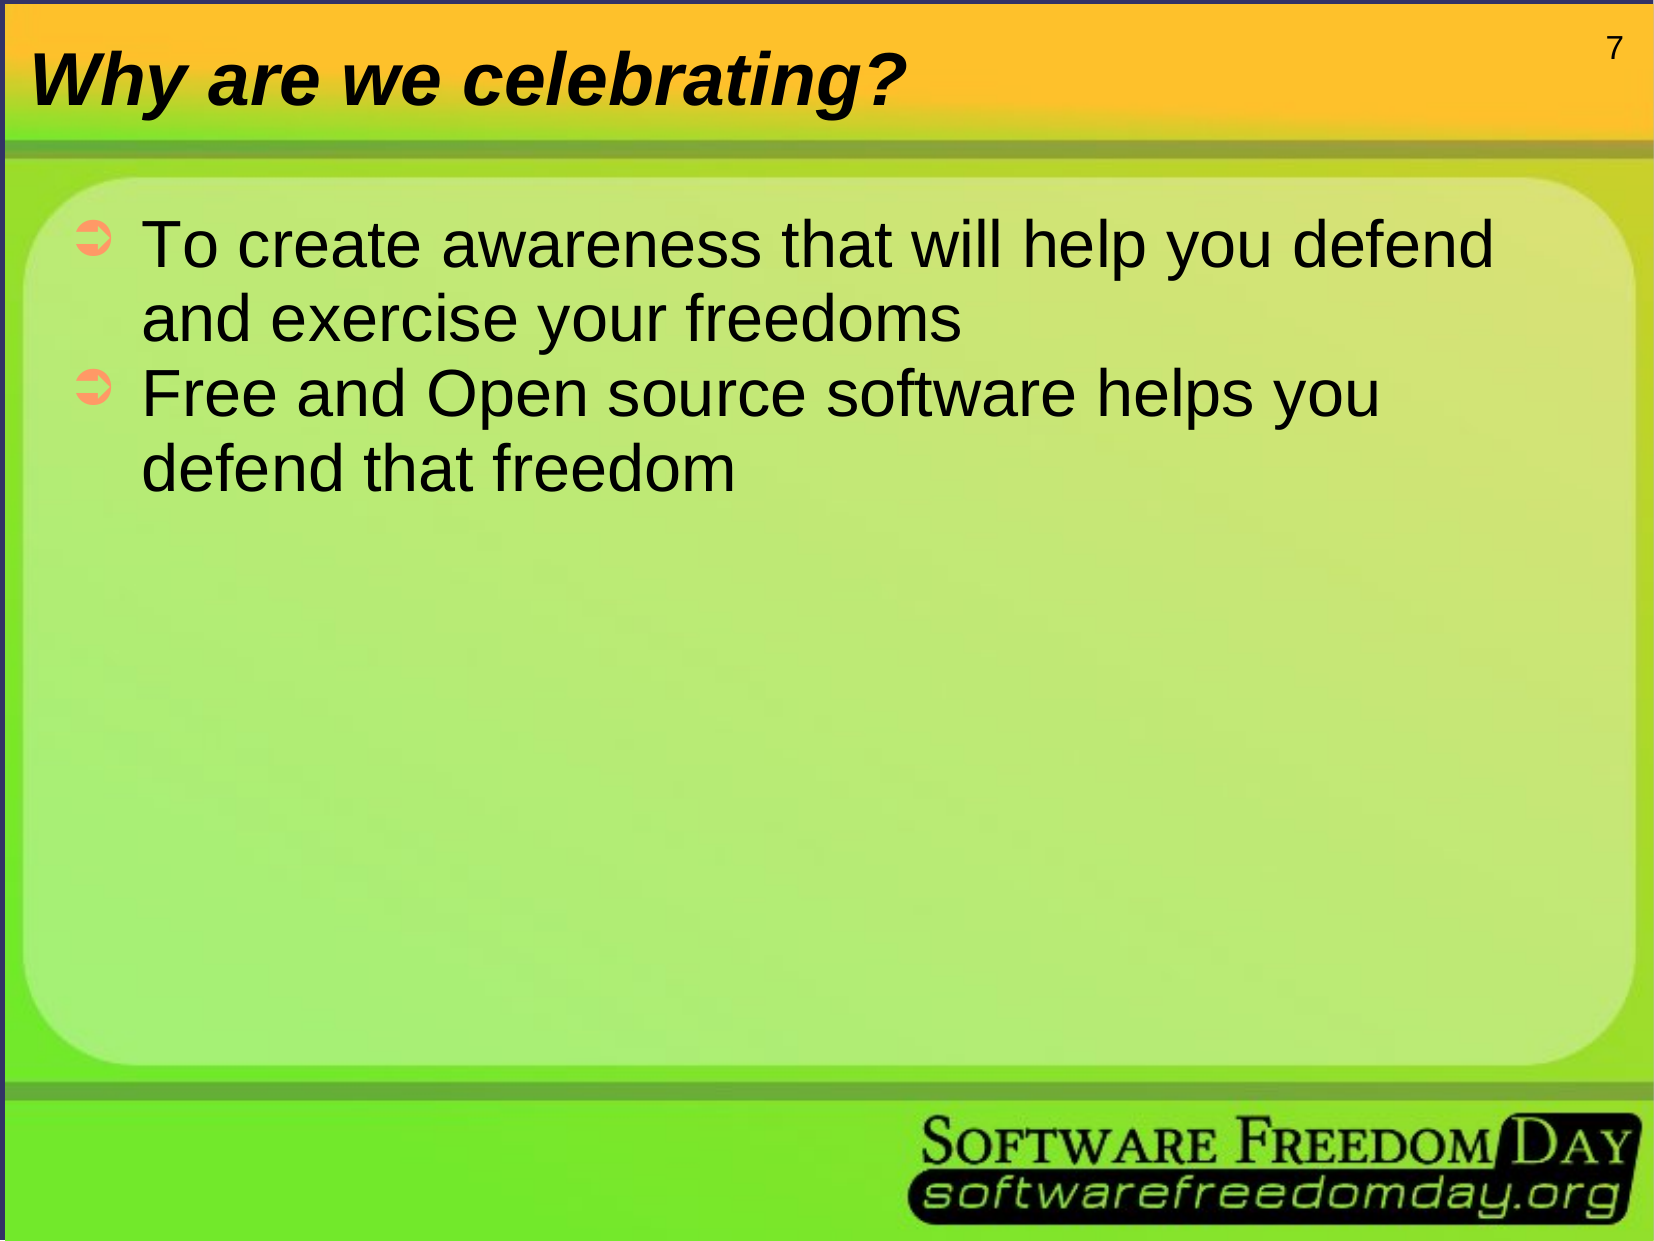

# Why are we celebrating?
To create awareness that will help you defend and exercise your freedoms
Free and Open source software helps you defend that freedom